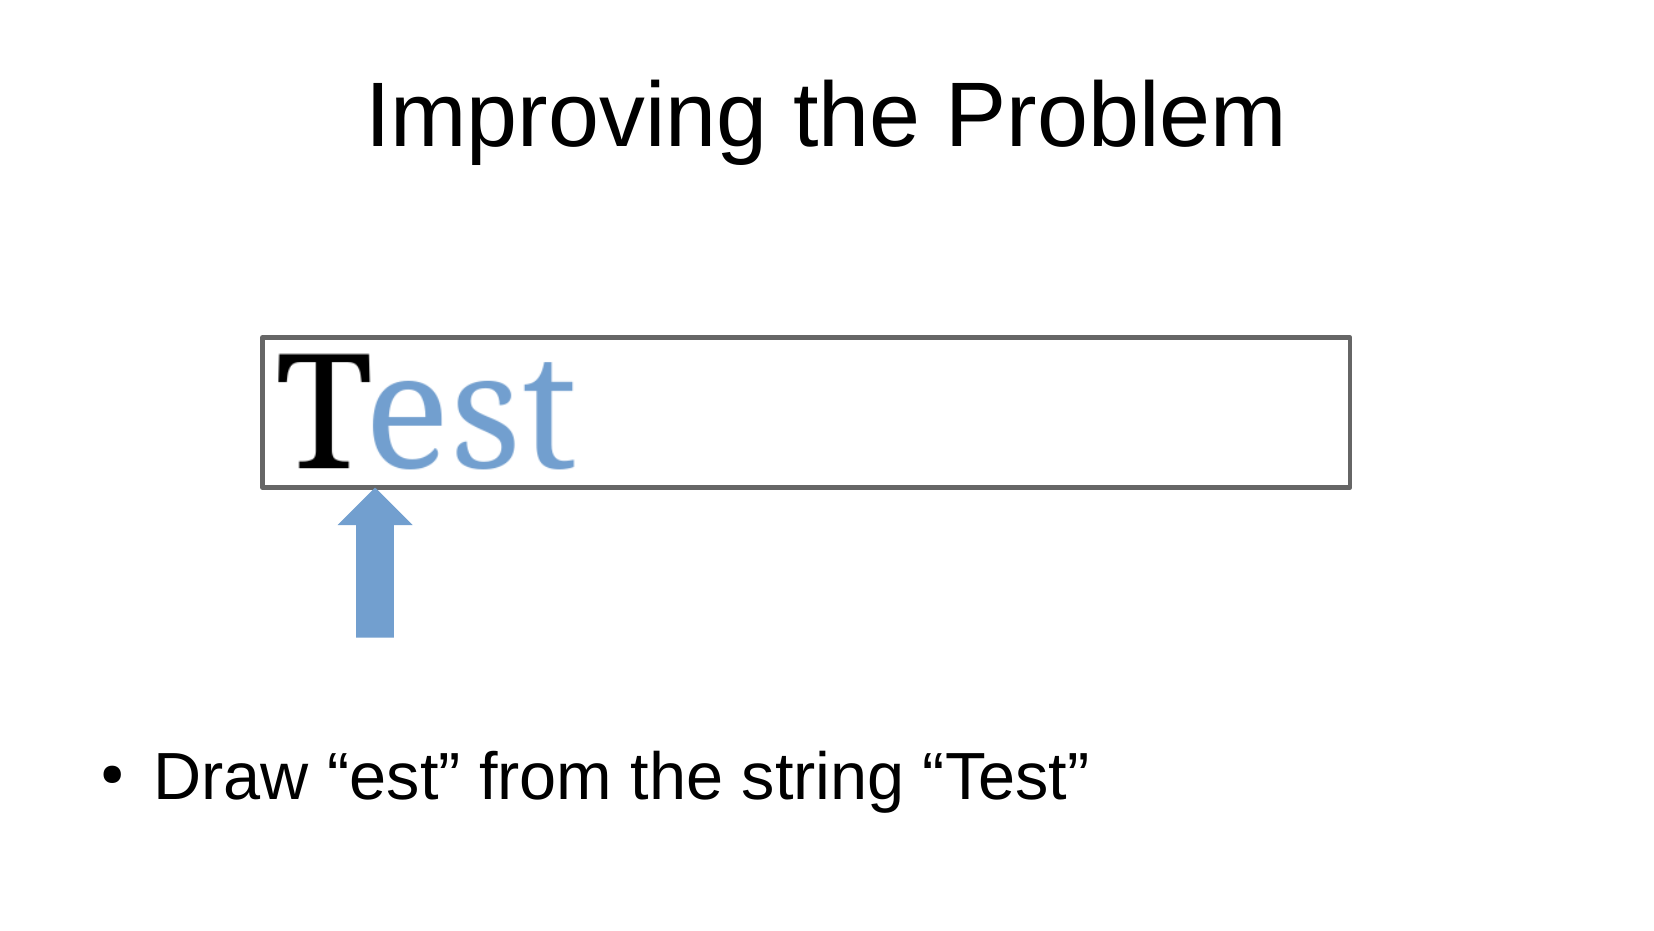

# Improving the Problem
Draw “est” from the string “Test”